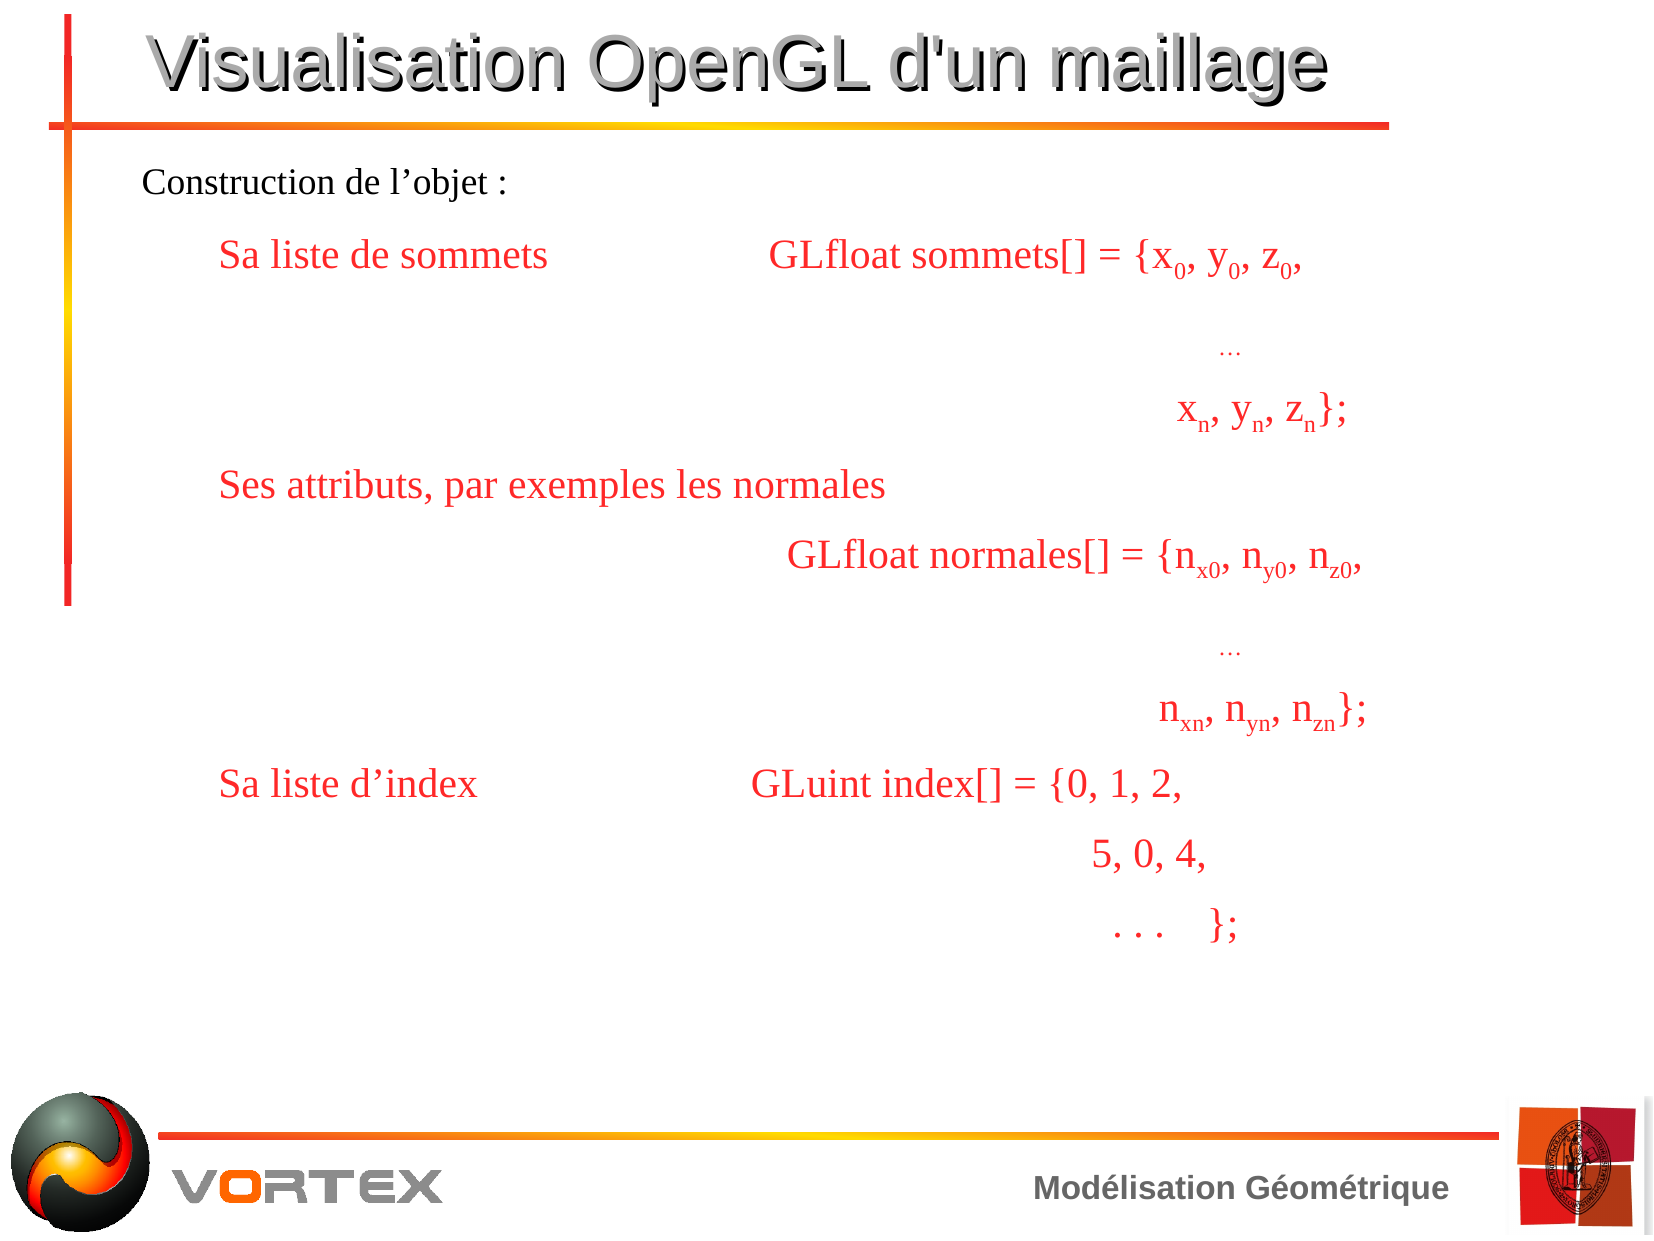

# Visualisation OpenGL d'un maillage
Construction de l’objet :
Sa liste de sommets GLfloat sommets[] = {x0, y0, z0,
 …
 xn, yn, zn};
Ses attributs, par exemples les normales
 GLfloat normales[] = {nx0, ny0, nz0,
 …
 nxn, nyn, nzn};
Sa liste d’index GLuint index[] = {0, 1, 2,
 5, 0, 4,
 . . . };